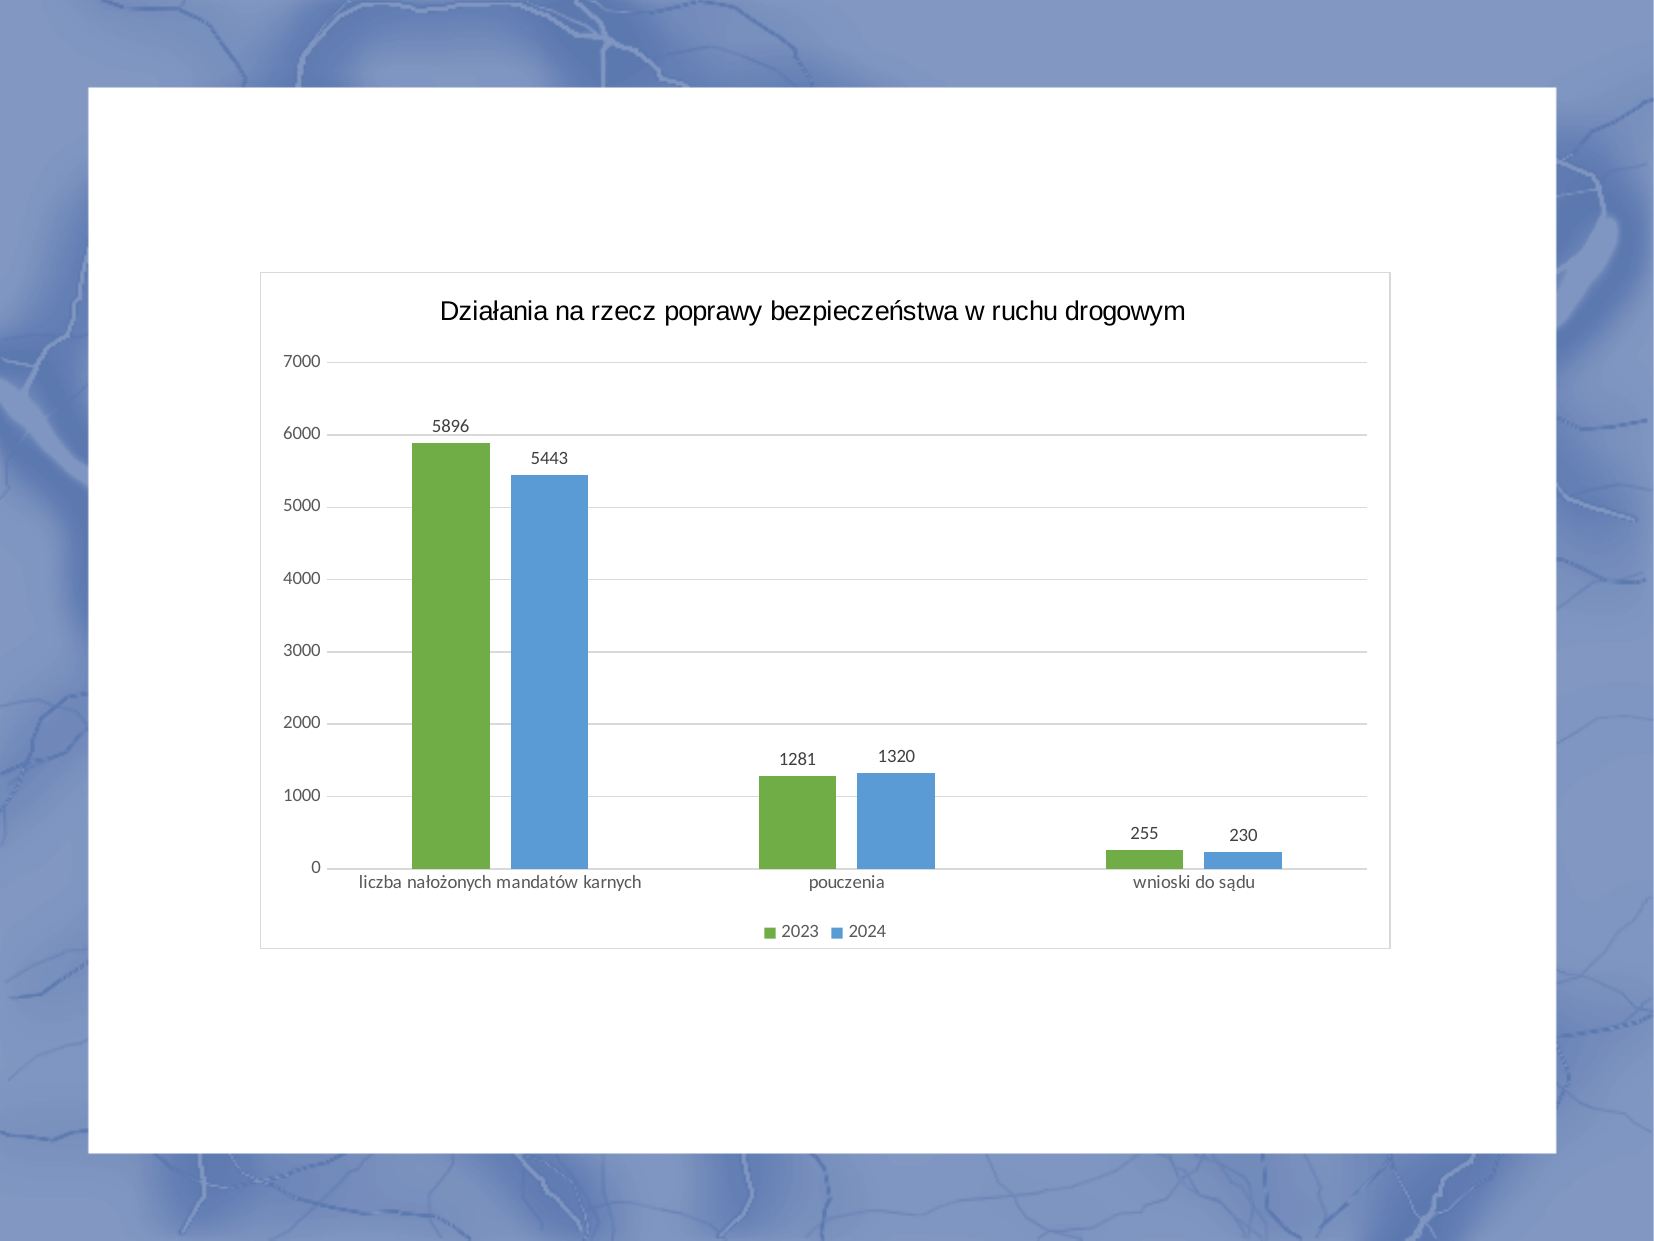

### Chart: Działania na rzecz poprawy bezpieczeństwa w ruchu drogowym
| Category | 2023 | 2024 |
|---|---|---|
| liczba nałożonych mandatów karnych | 5896.0 | 5443.0 |
| pouczenia | 1281.0 | 1320.0 |
| wnioski do sądu | 255.0 | 230.0 |